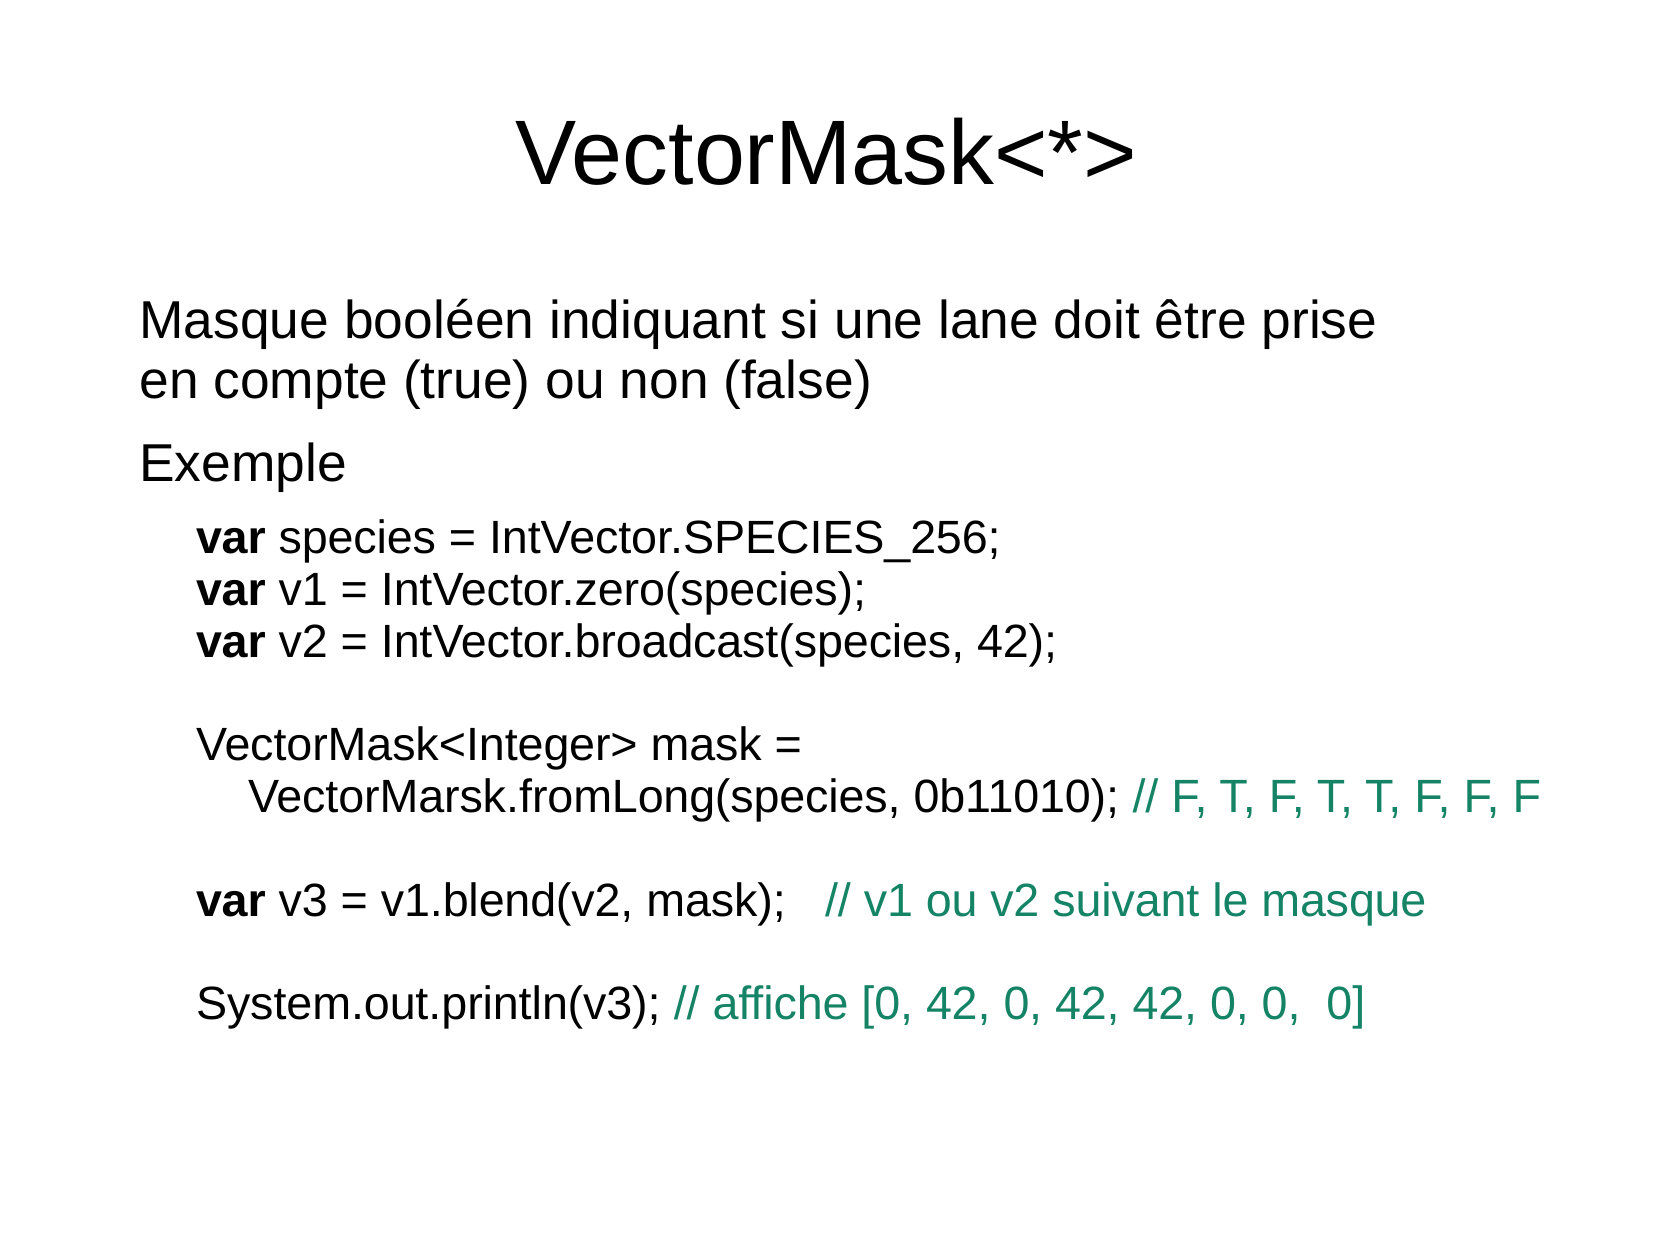

# VectorMask<*>
Masque booléen indiquant si une lane doit être prise
en compte (true) ou non (false)
Exemple
var species = IntVector.SPECIES_256;
var v1 = IntVector.zero(species);
var v2 = IntVector.broadcast(species, 42);
VectorMask<Integer> mask =
 VectorMarsk.fromLong(species, 0b11010); // F, T, F, T, T, F, F, F
var v3 = v1.blend(v2, mask); // v1 ou v2 suivant le masque
System.out.println(v3); // affiche [0, 42, 0, 42, 42, 0, 0, 0]